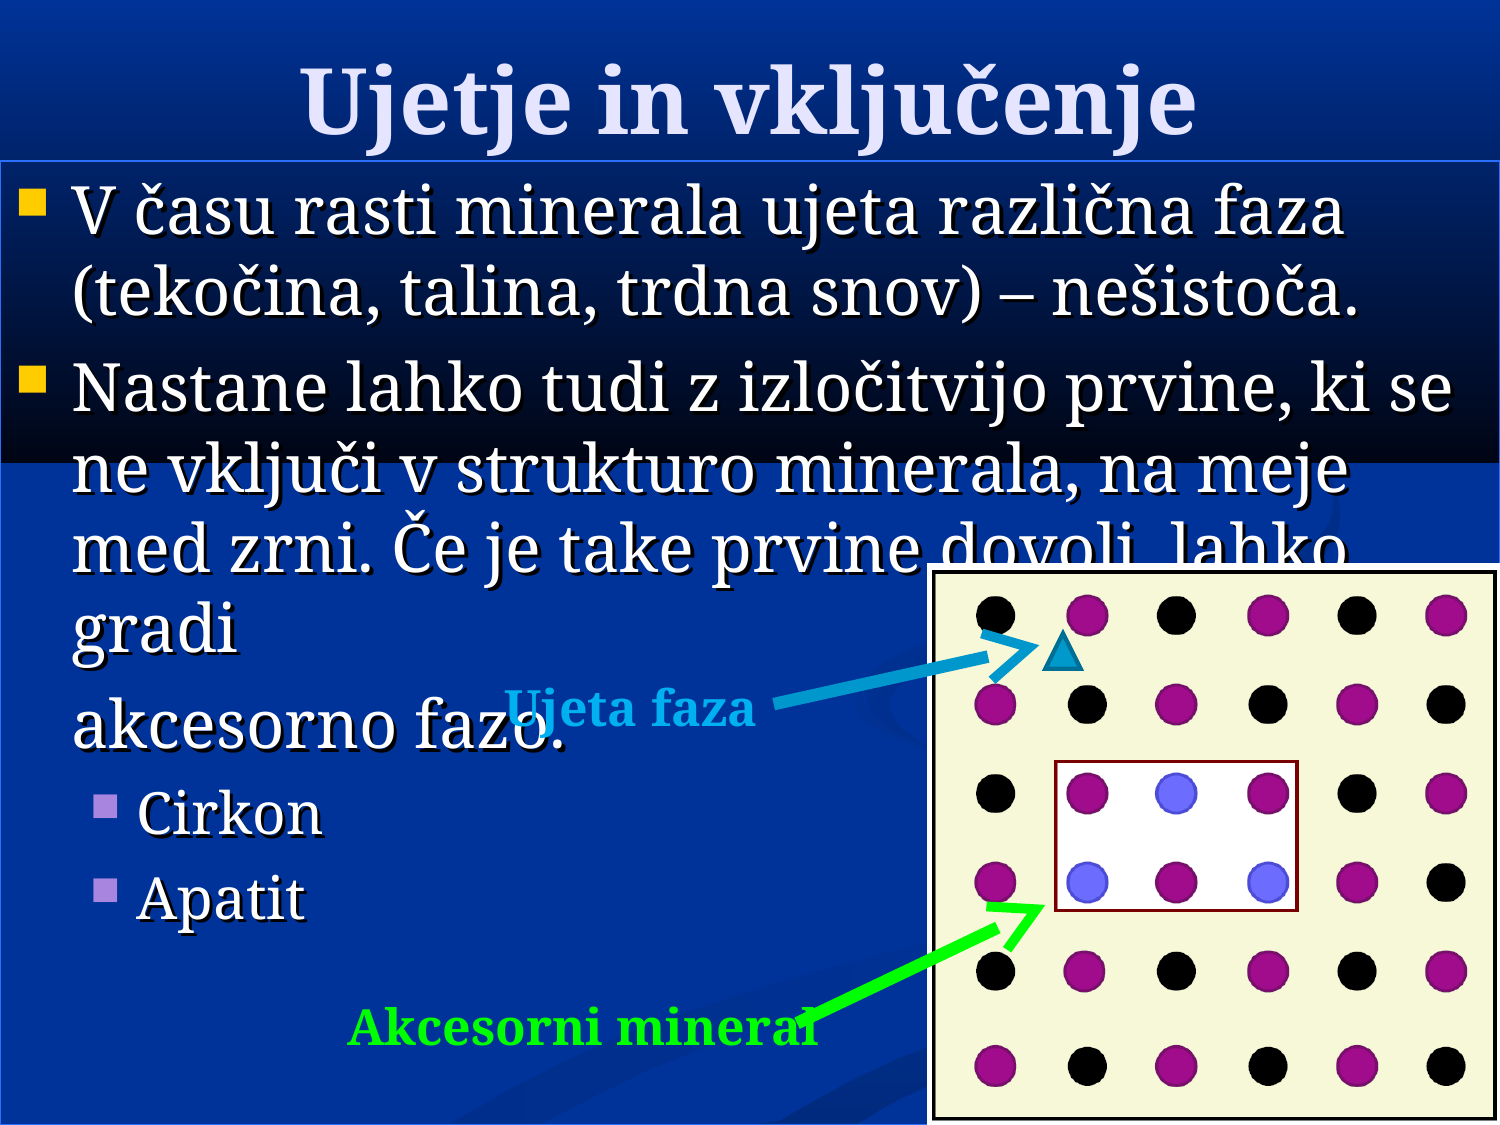

# Ujetje in vključenje
V času rasti minerala ujeta različna faza (tekočina, talina, trdna snov) – nešistoča.
Nastane lahko tudi z izločitvijo prvine, ki se ne vključi v strukturo minerala, na meje med zrni. Če je take prvine dovolj, lahko gradi
	akcesorno fazo.
Cirkon
Apatit
Ujeta faza
Akcesorni mineral